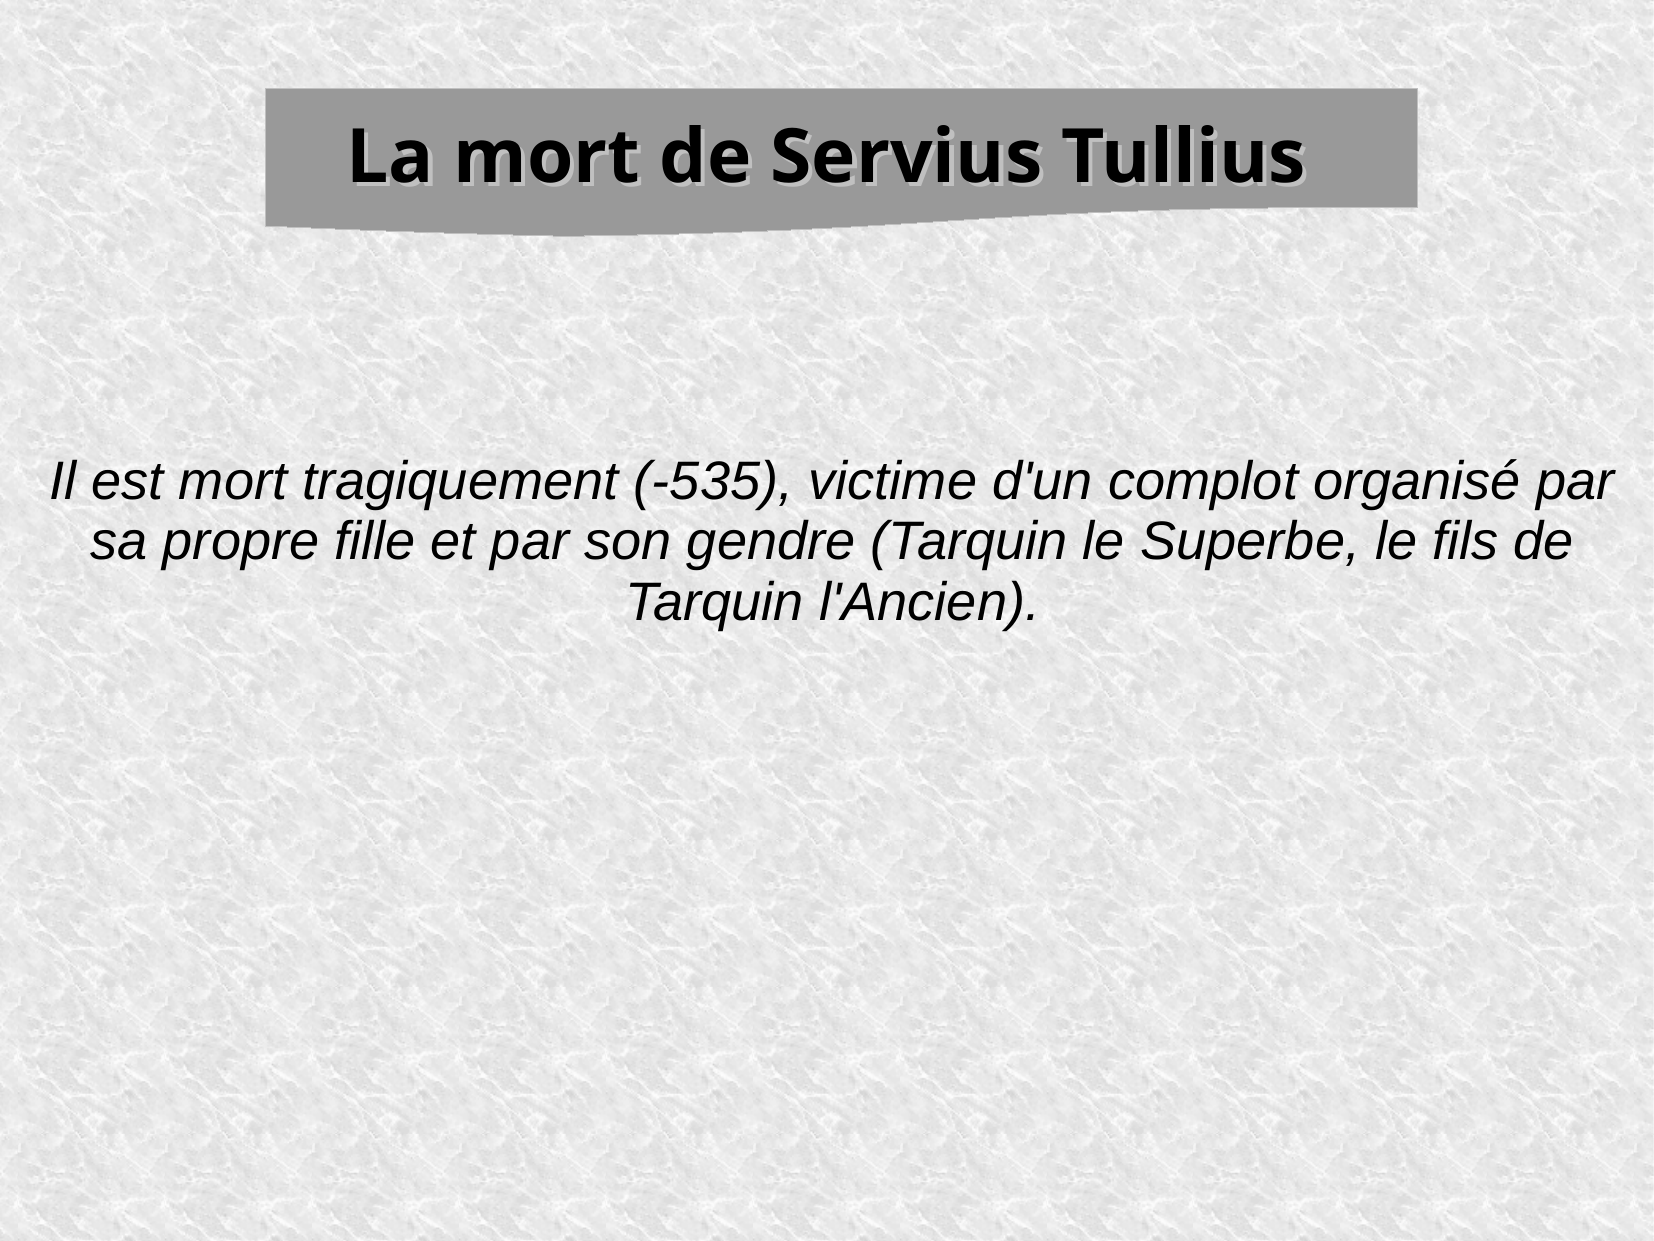

# La mort de Servius Tullius
Il est mort tragiquement (-535), victime d'un complot organisé par sa propre fille et par son gendre (Tarquin le Superbe, le fils de Tarquin l'Ancien).